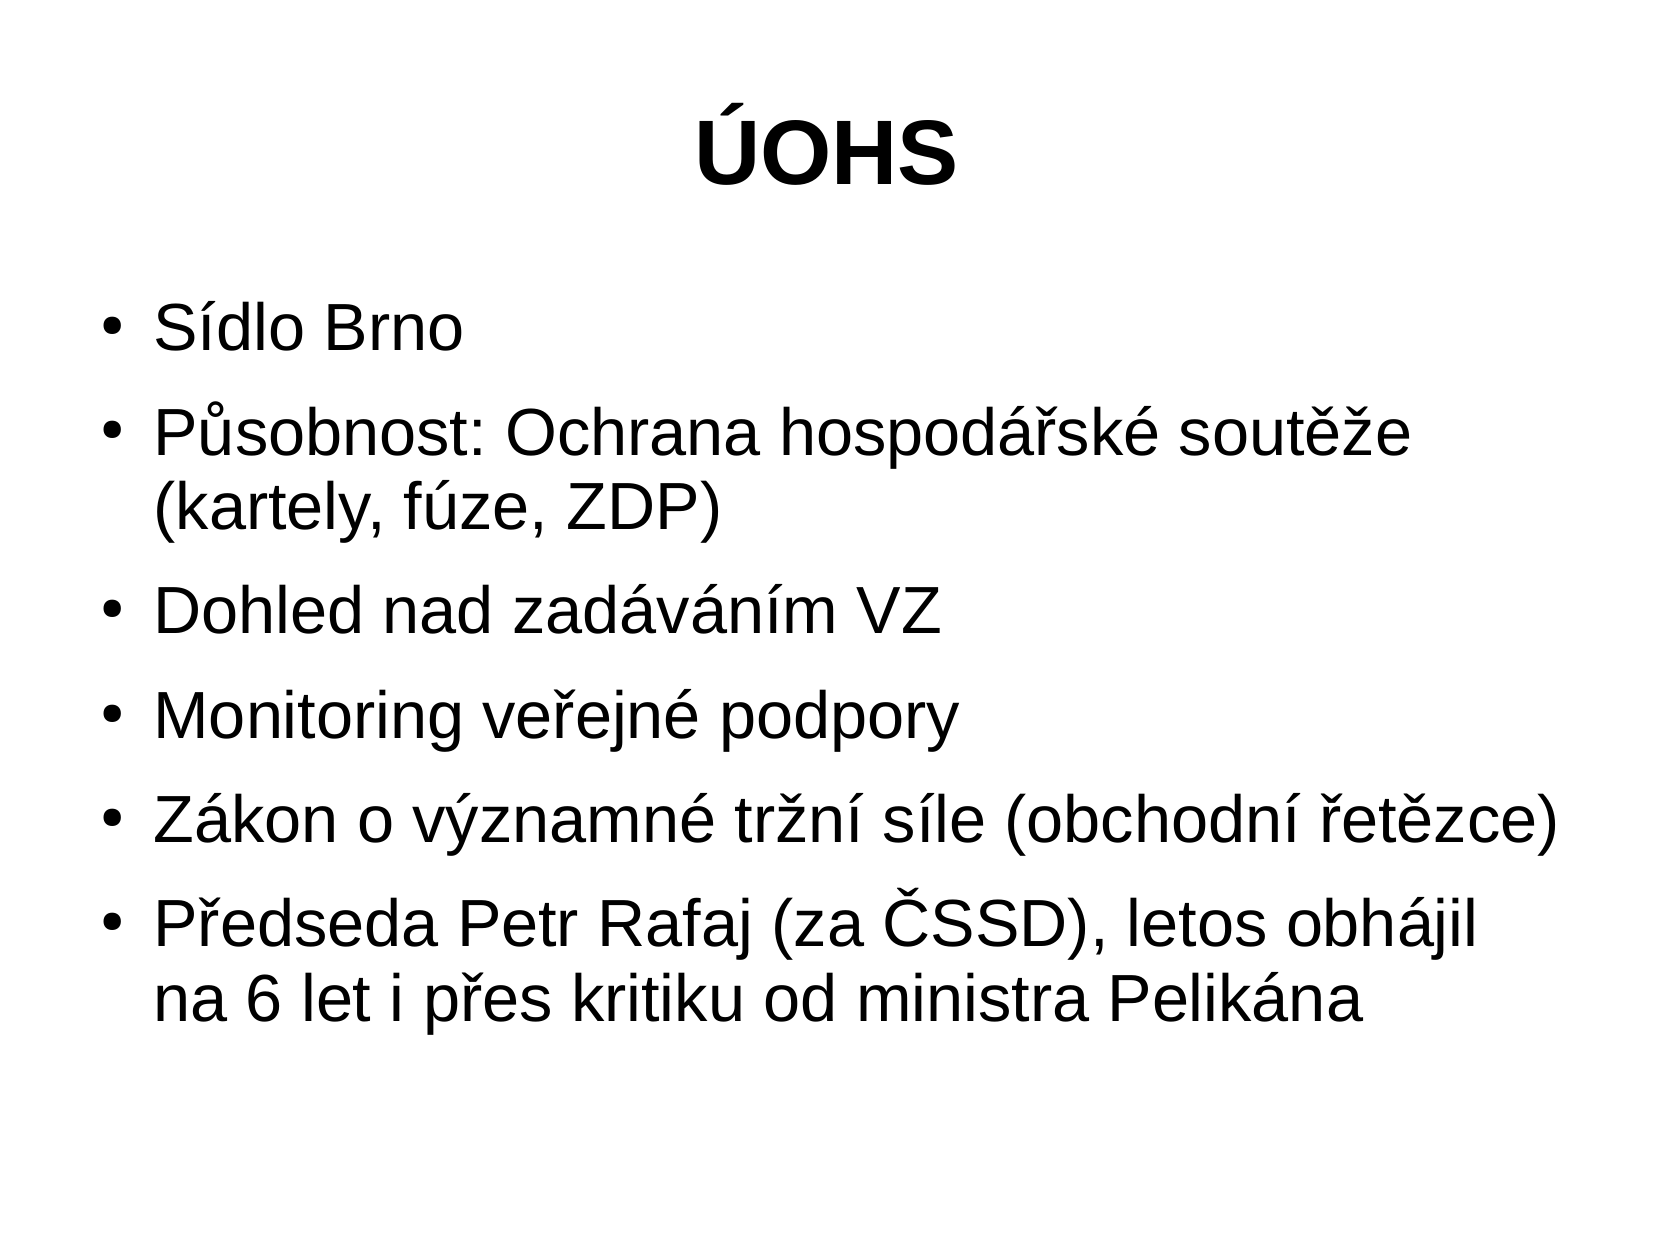

# ÚOHS
Sídlo Brno
Působnost: Ochrana hospodářské soutěže (kartely, fúze, ZDP)
Dohled nad zadáváním VZ
Monitoring veřejné podpory
Zákon o významné tržní síle (obchodní řetězce)
Předseda Petr Rafaj (za ČSSD), letos obhájil na 6 let i přes kritiku od ministra Pelikána